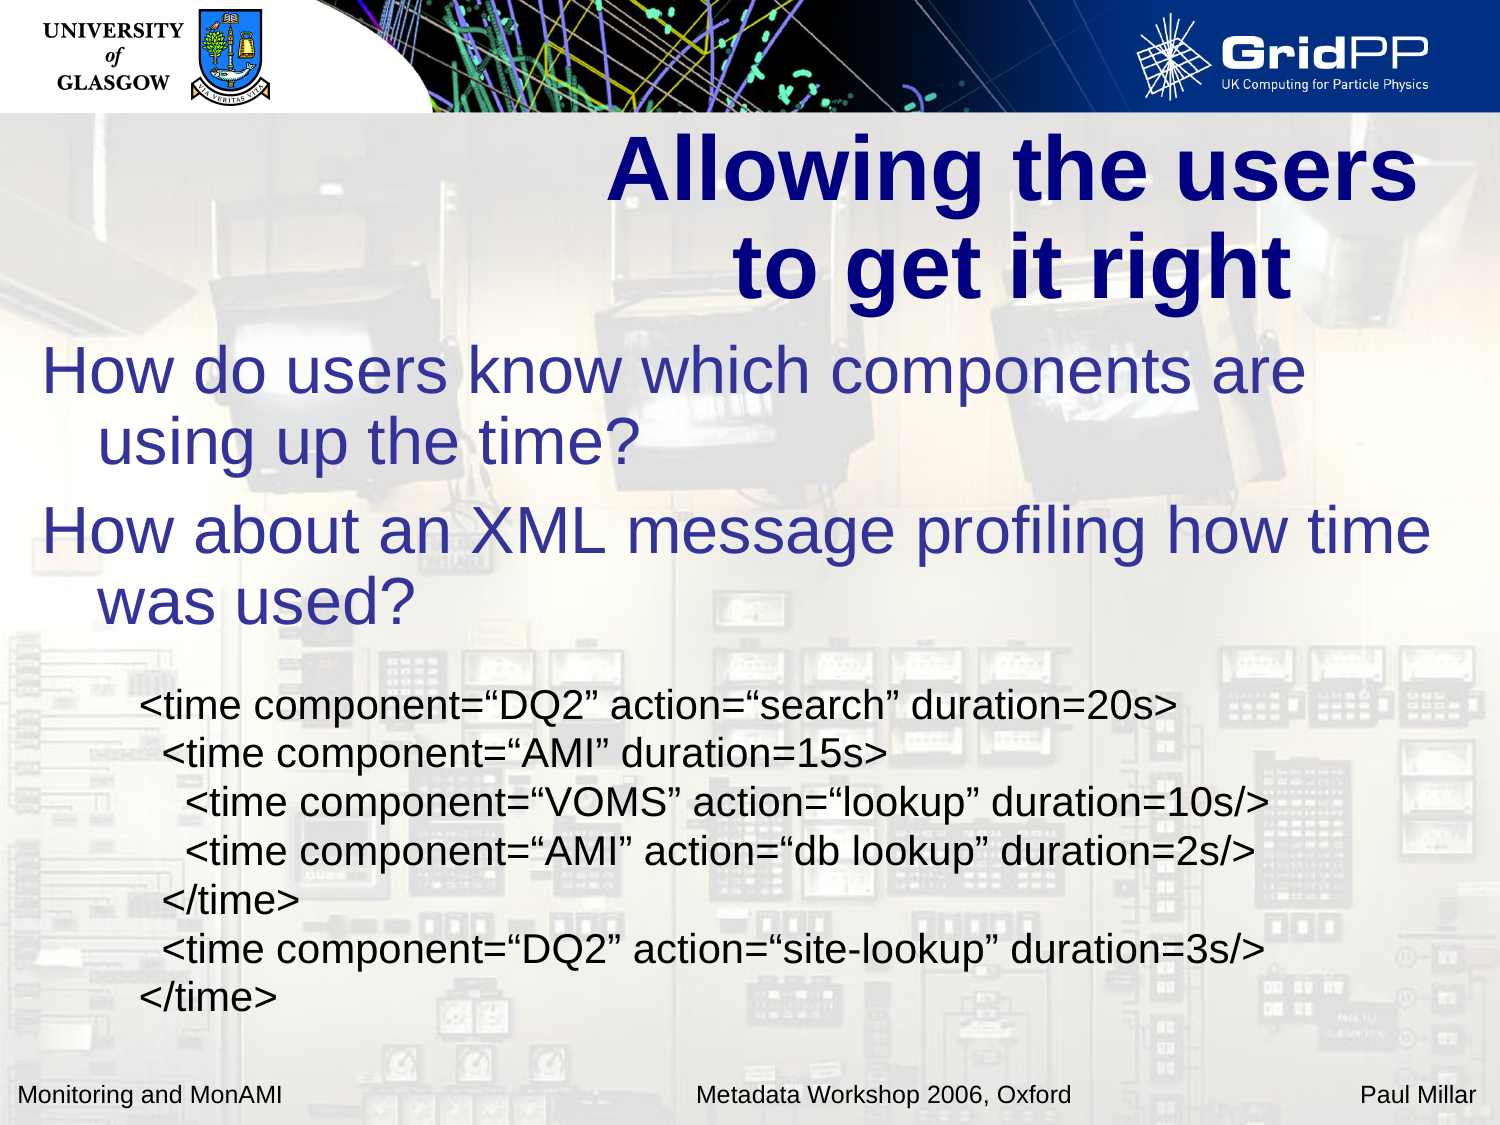

# Allowing the users to get it right
How do users know which components are using up the time?
How about an XML message profiling how time was used?
<time component=“DQ2” action=“search” duration=20s>
 <time component=“AMI” duration=15s>
 <time component=“VOMS” action=“lookup” duration=10s/>
 <time component=“AMI” action=“db lookup” duration=2s/>
 </time>
 <time component=“DQ2” action=“site-lookup” duration=3s/>
</time>